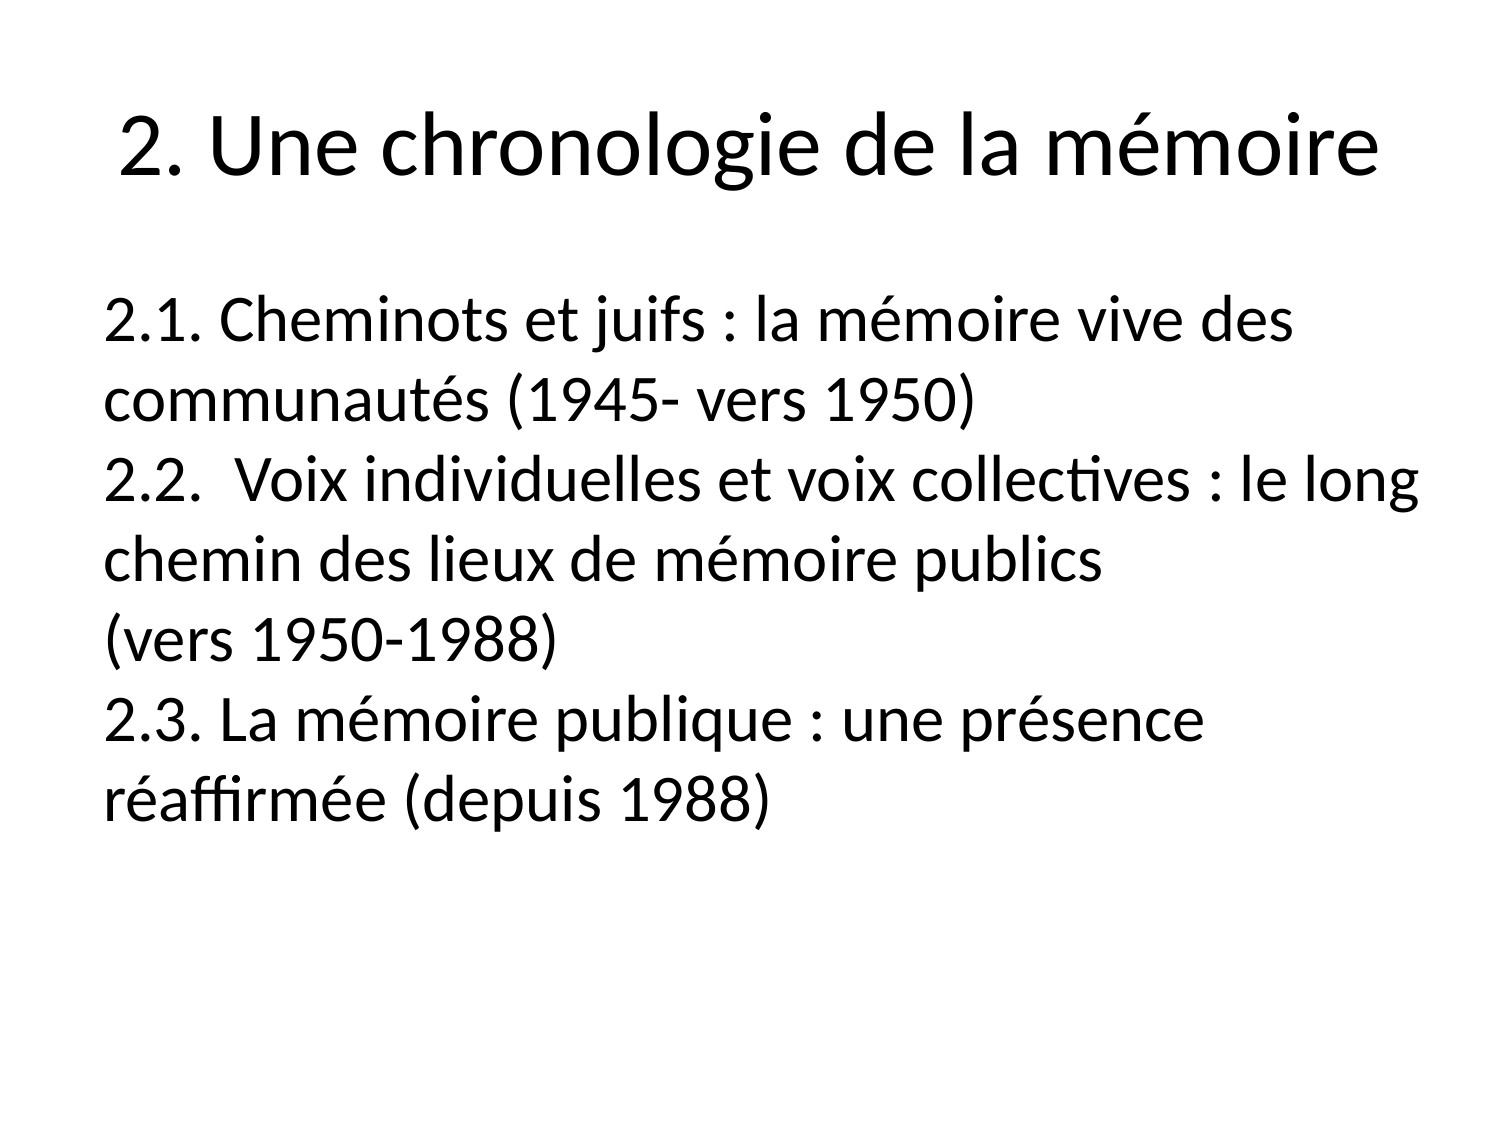

2. Une chronologie de la mémoire
2.1. Cheminots et juifs : la mémoire vive des communautés (1945- vers 1950)
2.2. Voix individuelles et voix collectives : le long chemin des lieux de mémoire publics
(vers 1950-1988)
2.3. La mémoire publique : une présence réaffirmée (depuis 1988)